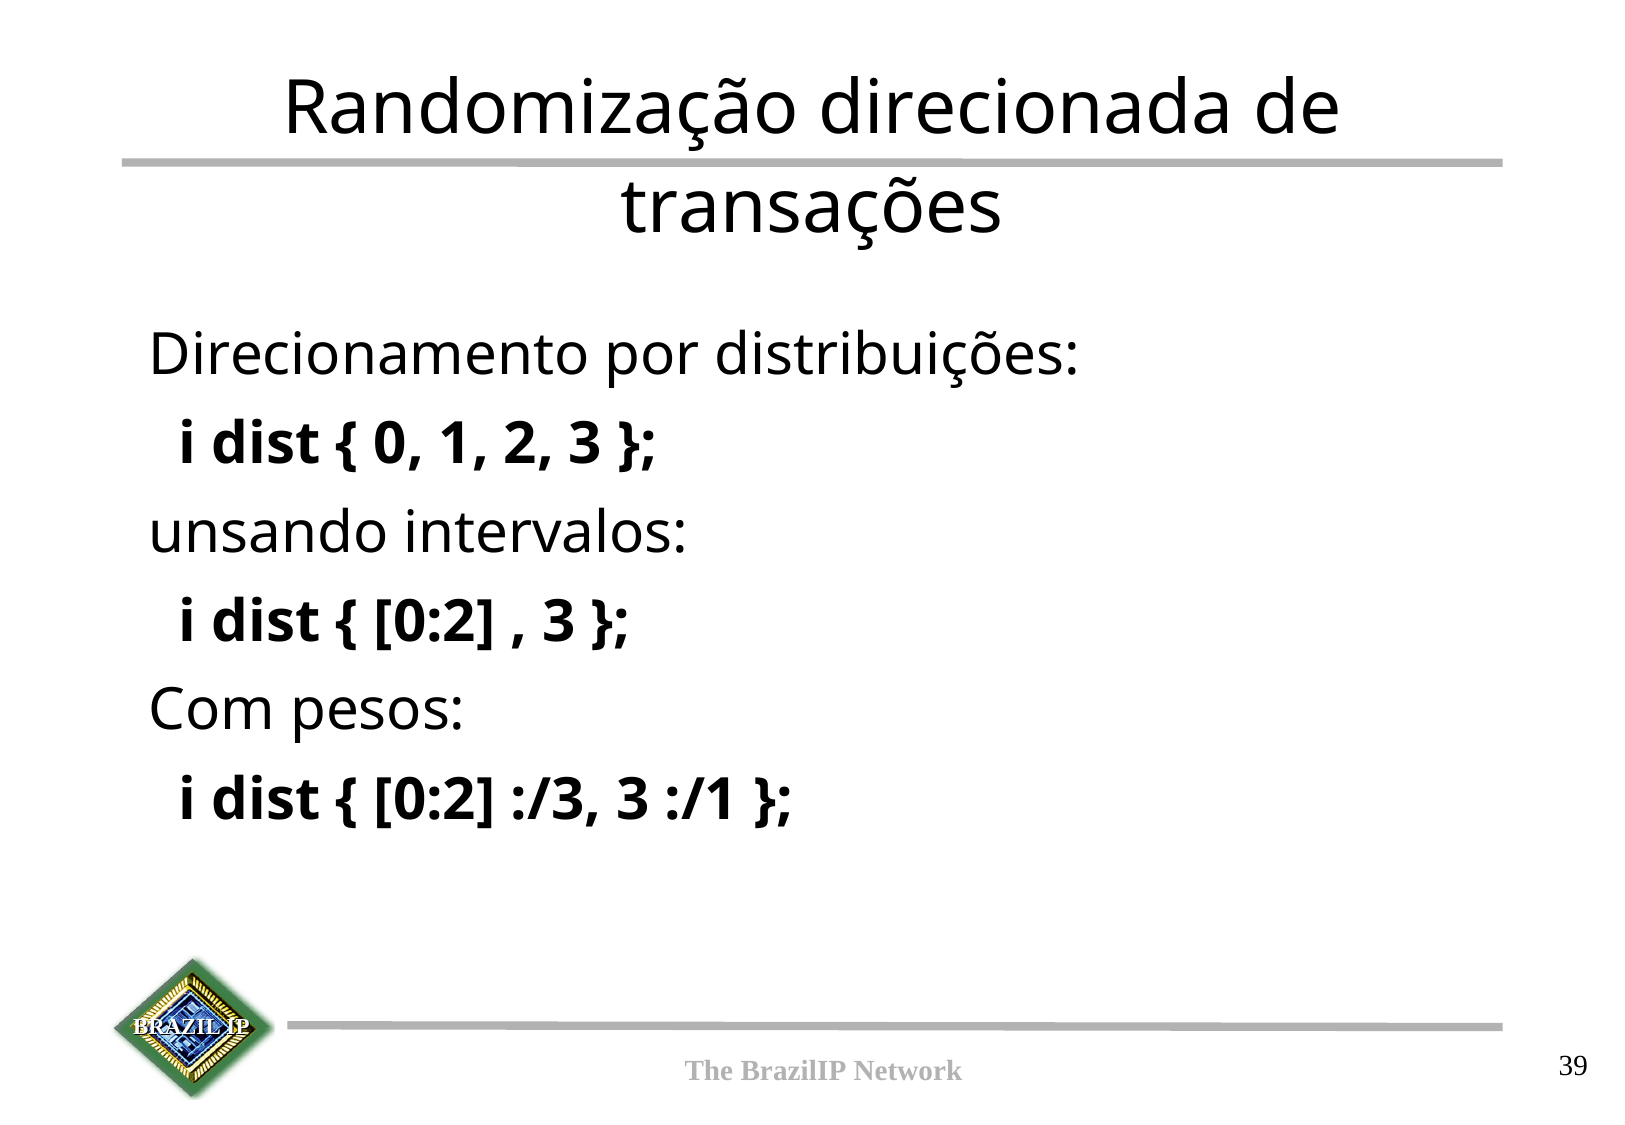

# Randomização direcionada de transações
Direcionamento por distribuições:
 i dist { 0, 1, 2, 3 };
unsando intervalos:
 i dist { [0:2] , 3 };
Com pesos:
 i dist { [0:2] :/3, 3 :/1 };
39